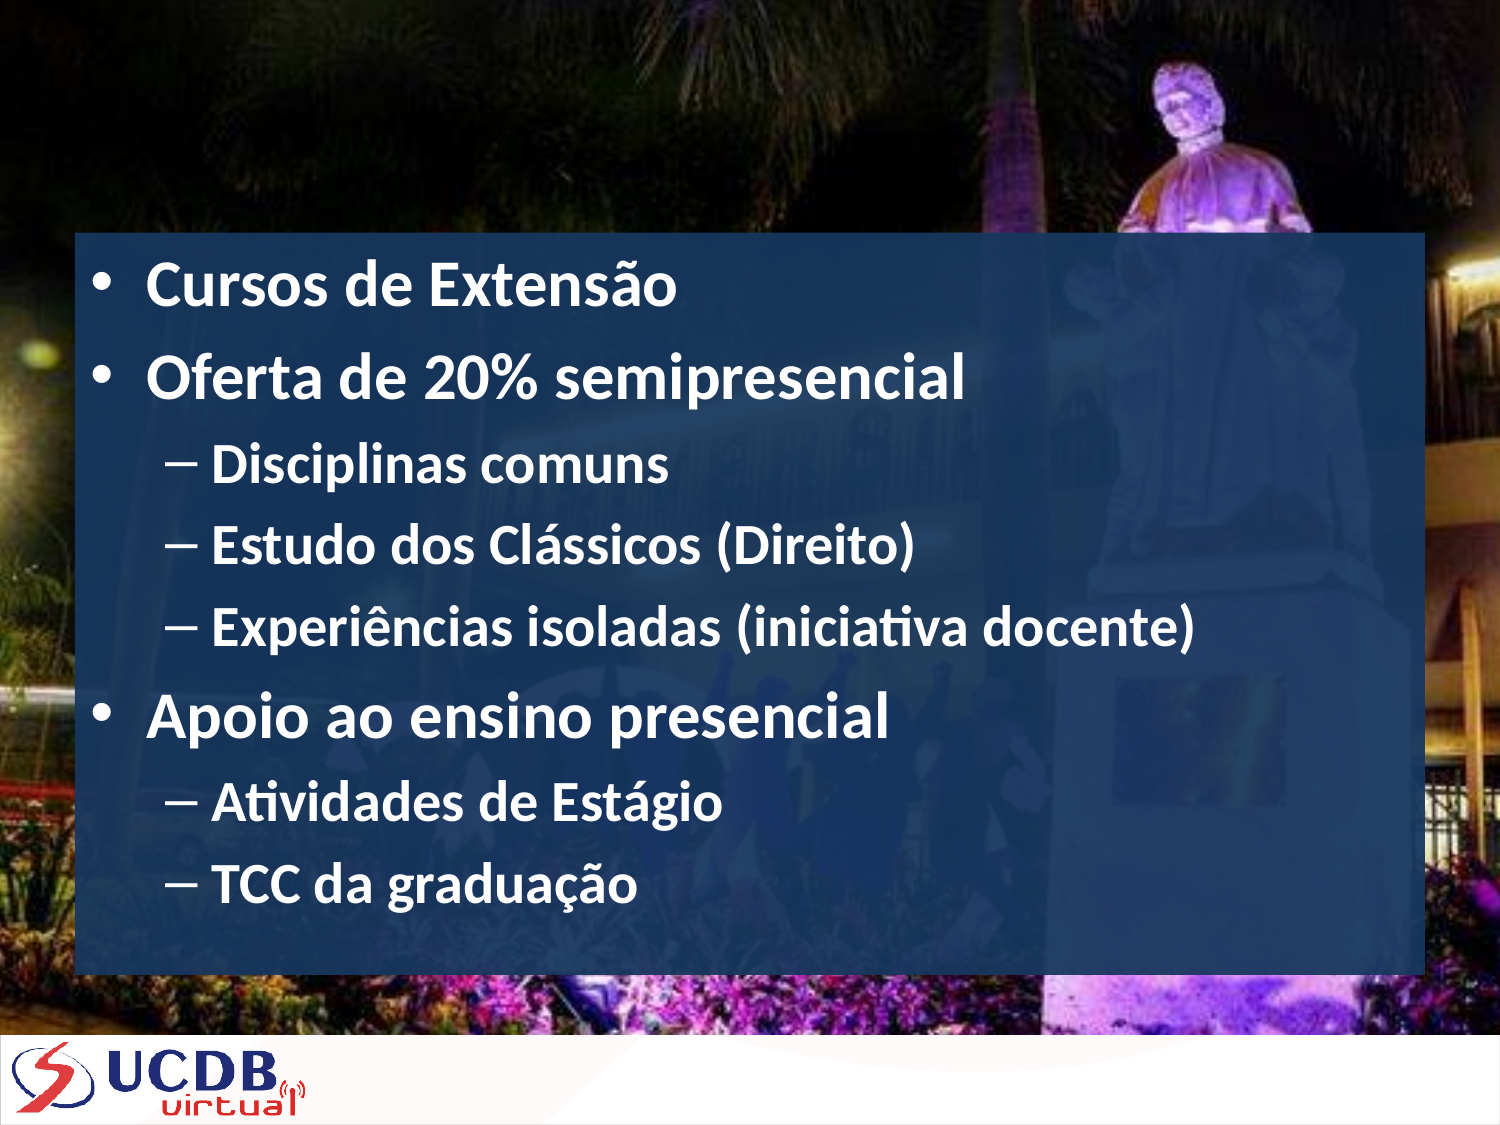

Cursos de Extensão​
Oferta de 20% semipresencial
Disciplinas comuns
Estudo dos Clássicos (Direito)
Experiências isoladas (iniciativa docente)​
Apoio ao ensino presencial
Atividades de Estágio
TCC da graduação